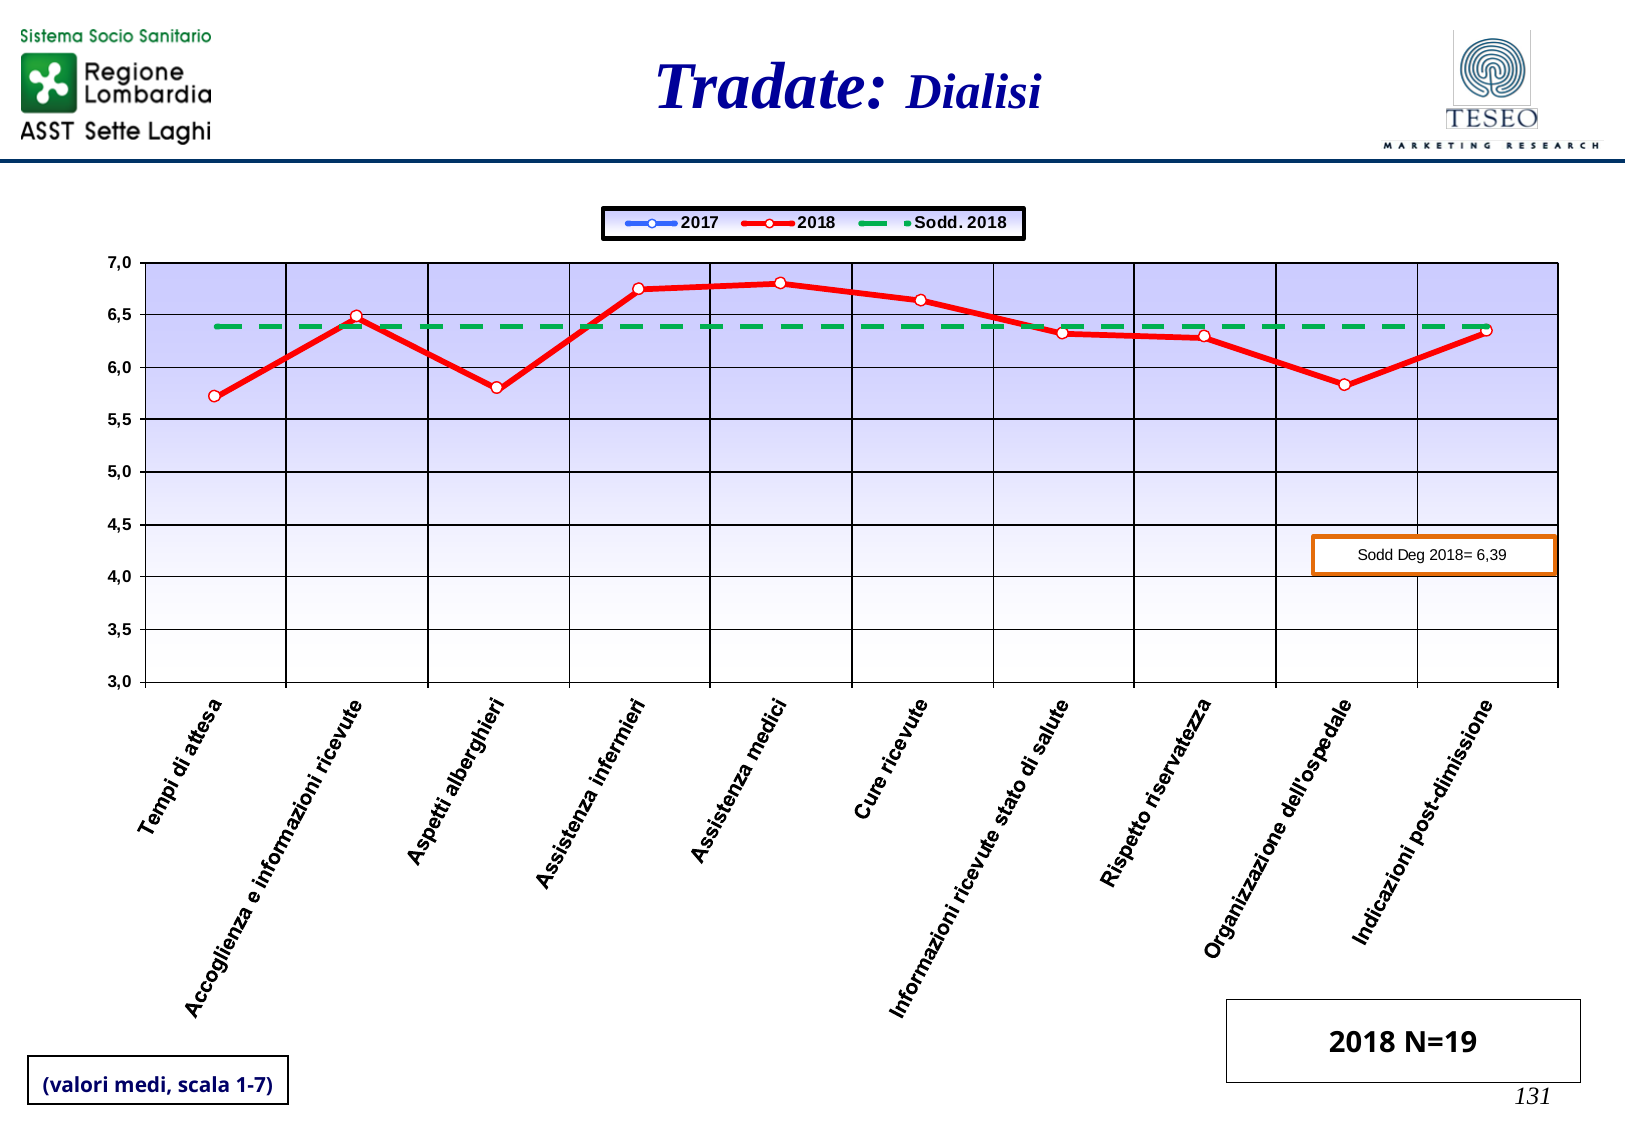

Tradate: Dialisi
2018 N=19
(valori medi, scala 1-7)